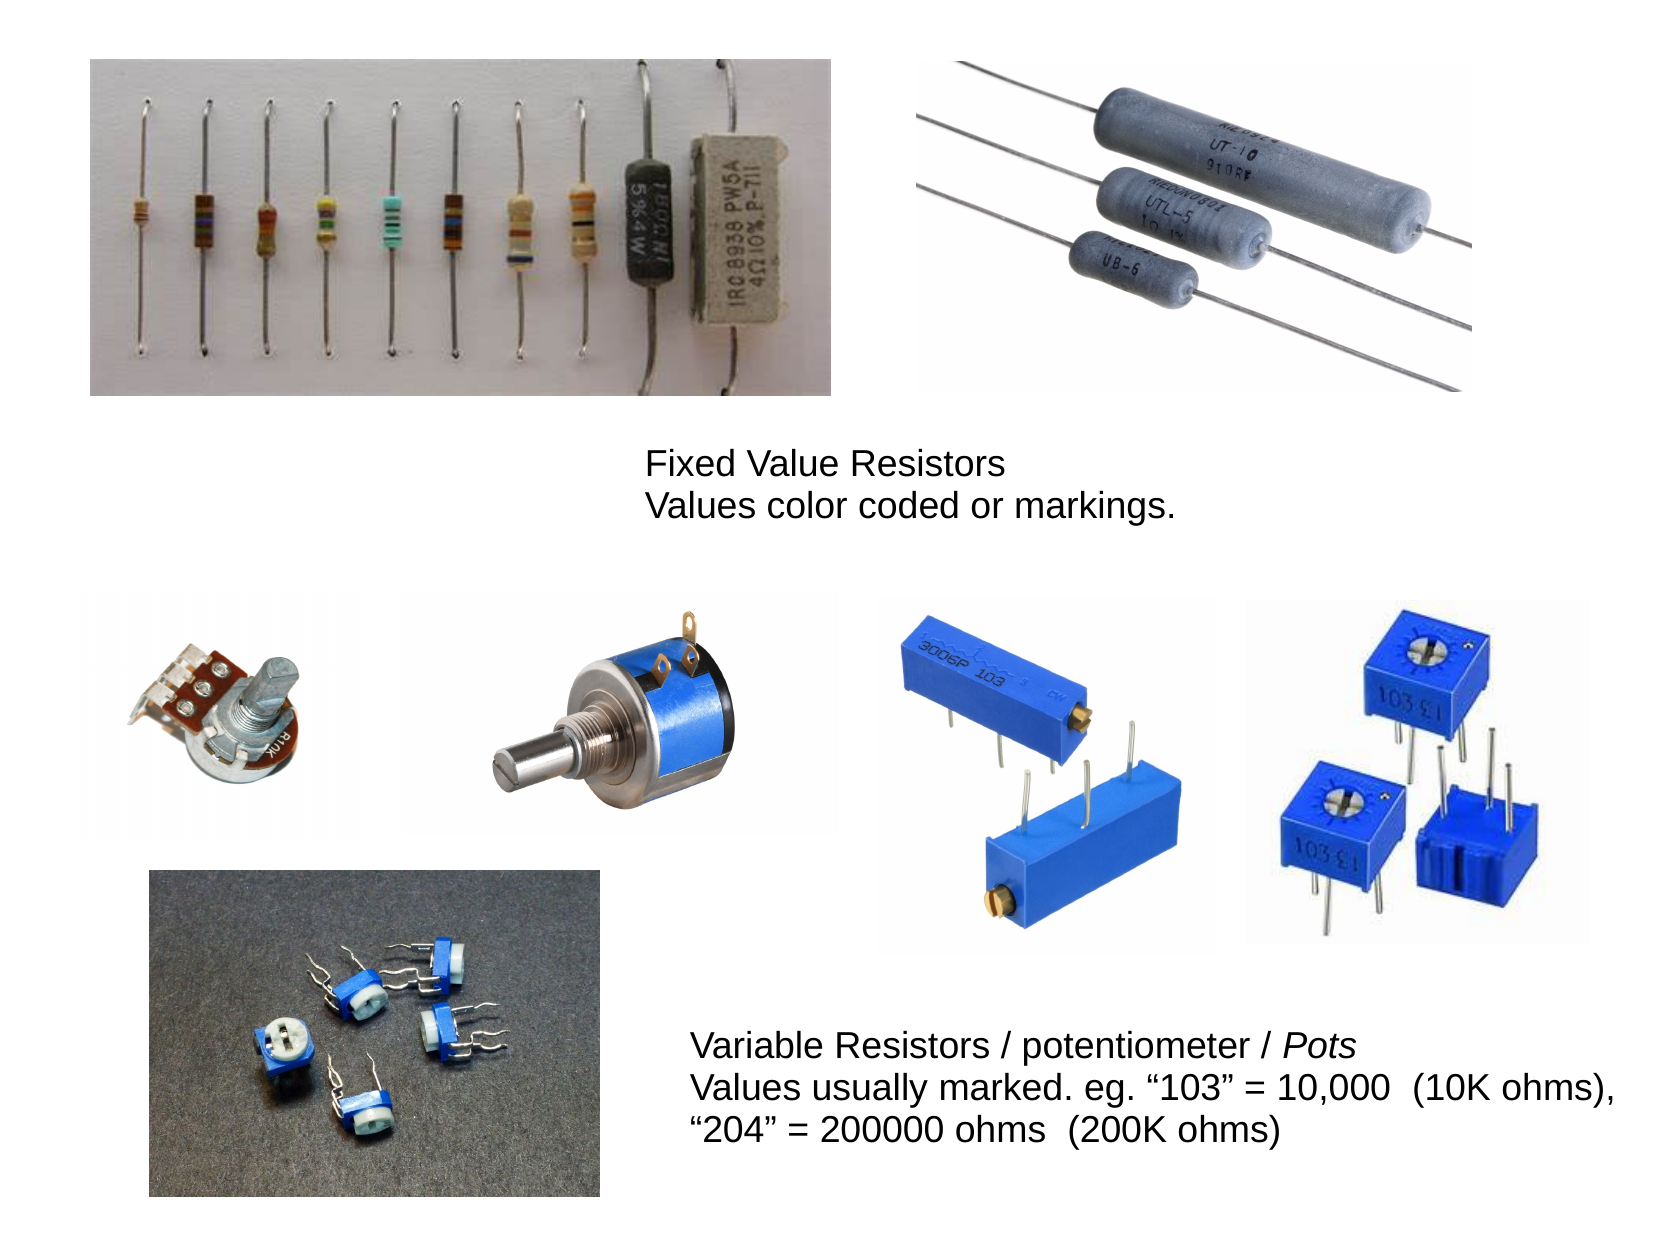

Fixed Value Resistors
Values color coded or markings.
Variable Resistors / potentiometer / Pots
Values usually marked. eg. “103” = 10,000 (10K ohms),
“204” = 200000 ohms (200K ohms)